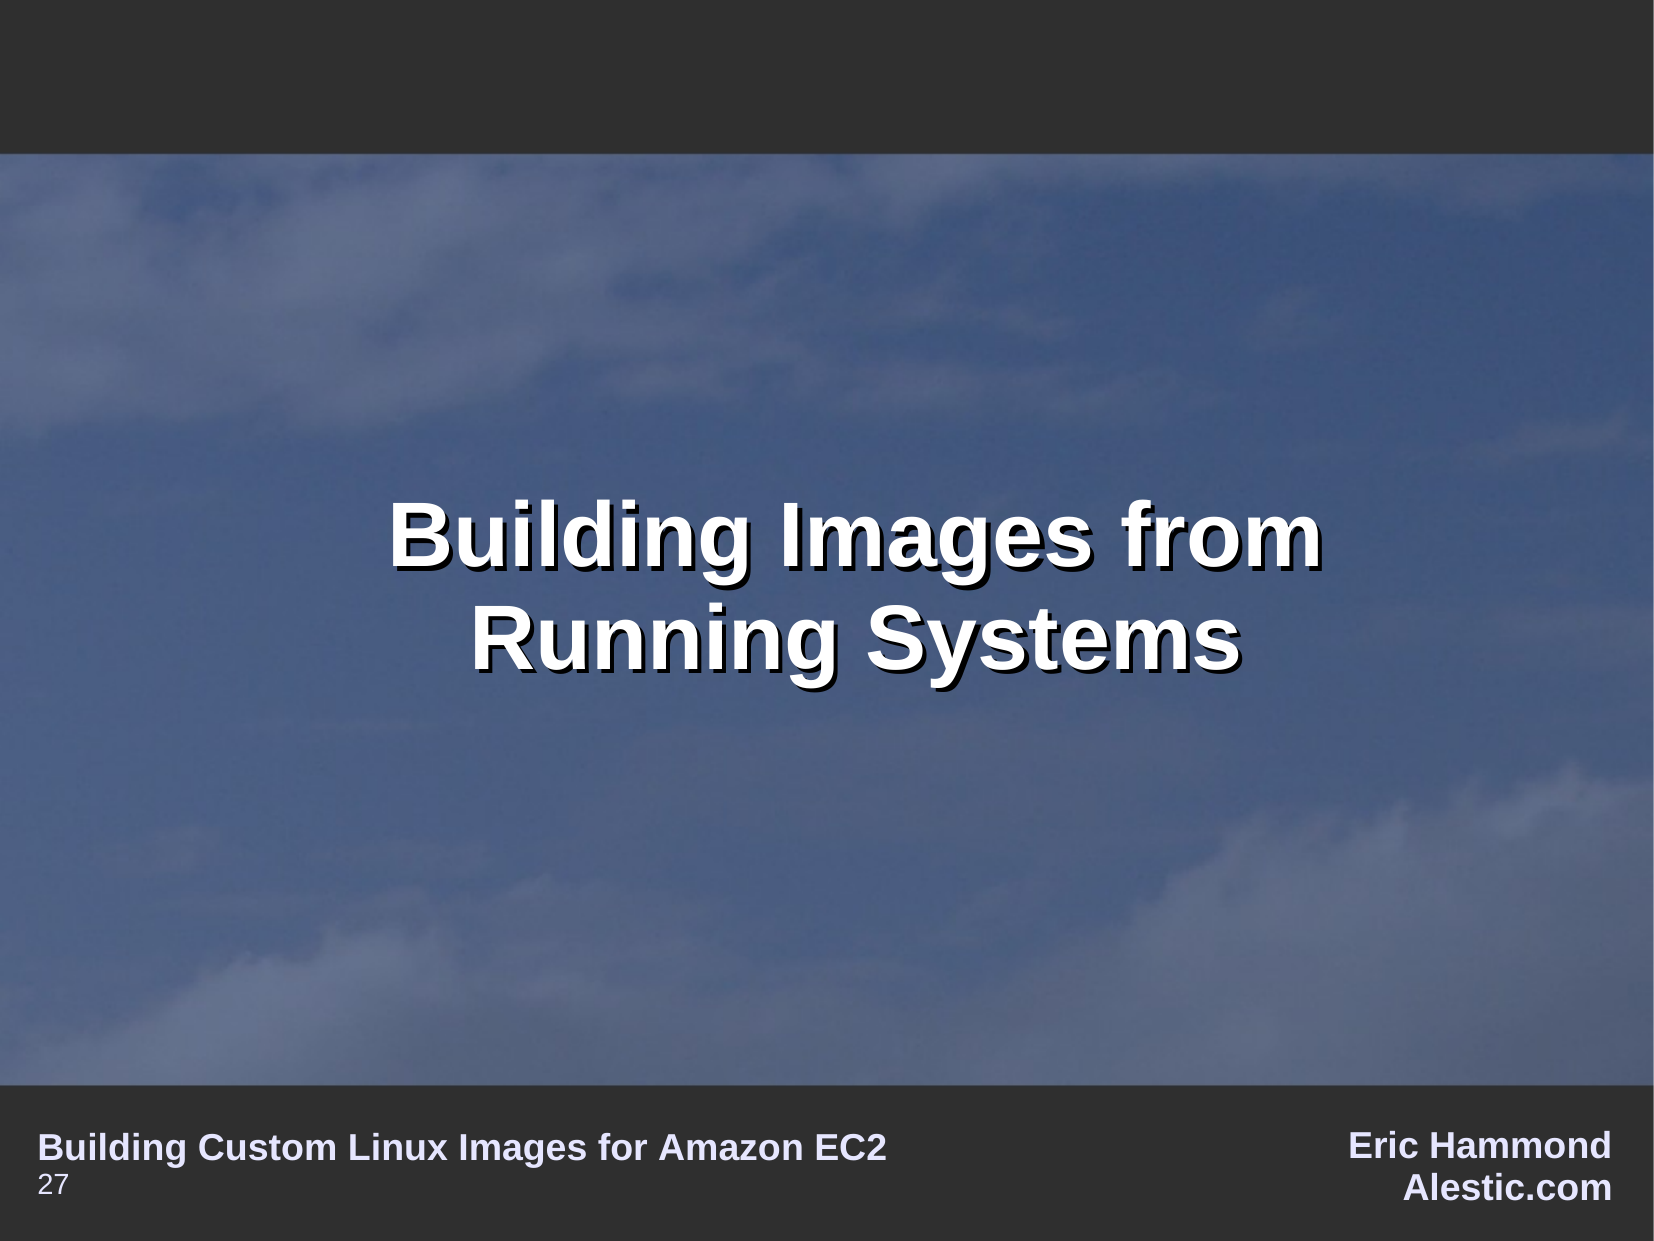

#
Building Images from
Running Systems
27
Eric Hammond
Alestic.com